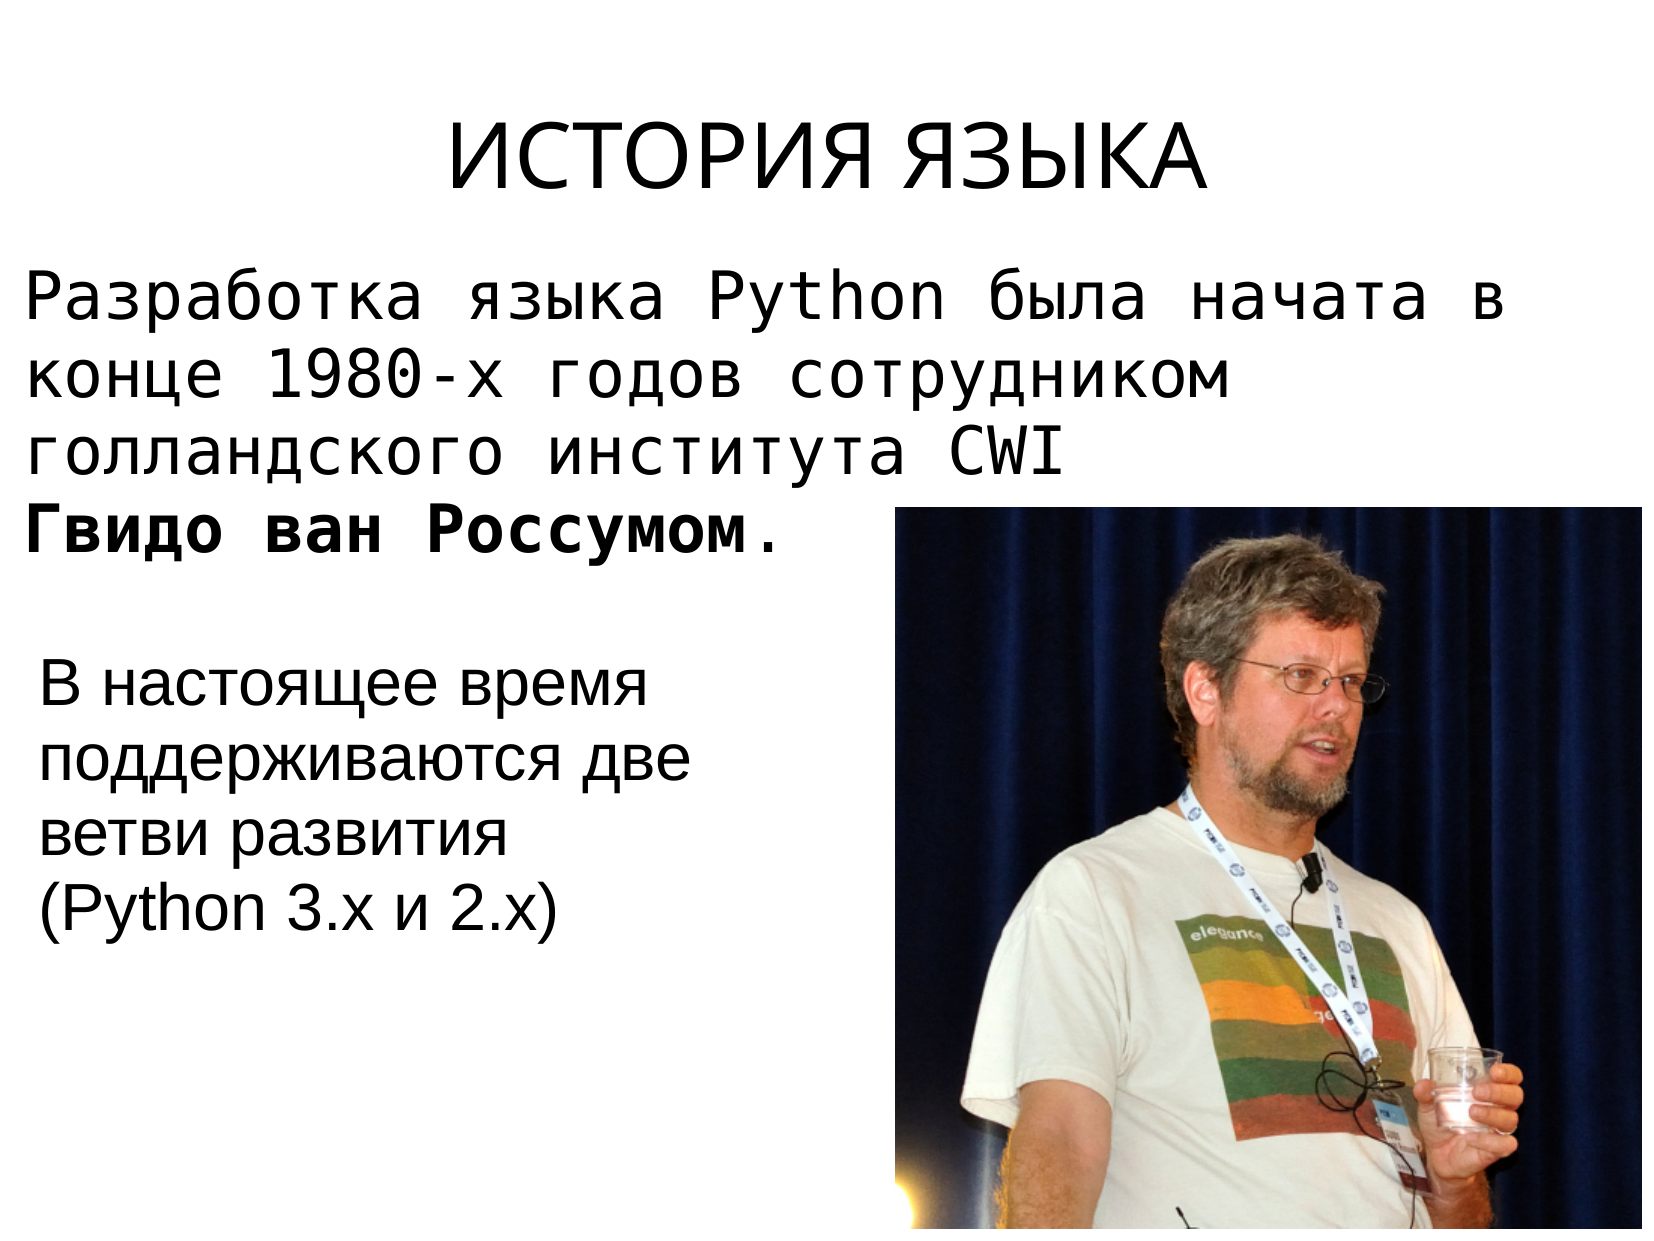

# ИСТОРИЯ ЯЗЫКА
Разработка языка Python была начата в конце 1980-х годов сотрудником голландского института CWI
Гвидо ван Россумом.
В настоящее время
поддерживаются две
ветви развития
(Python 3.x и 2.x)